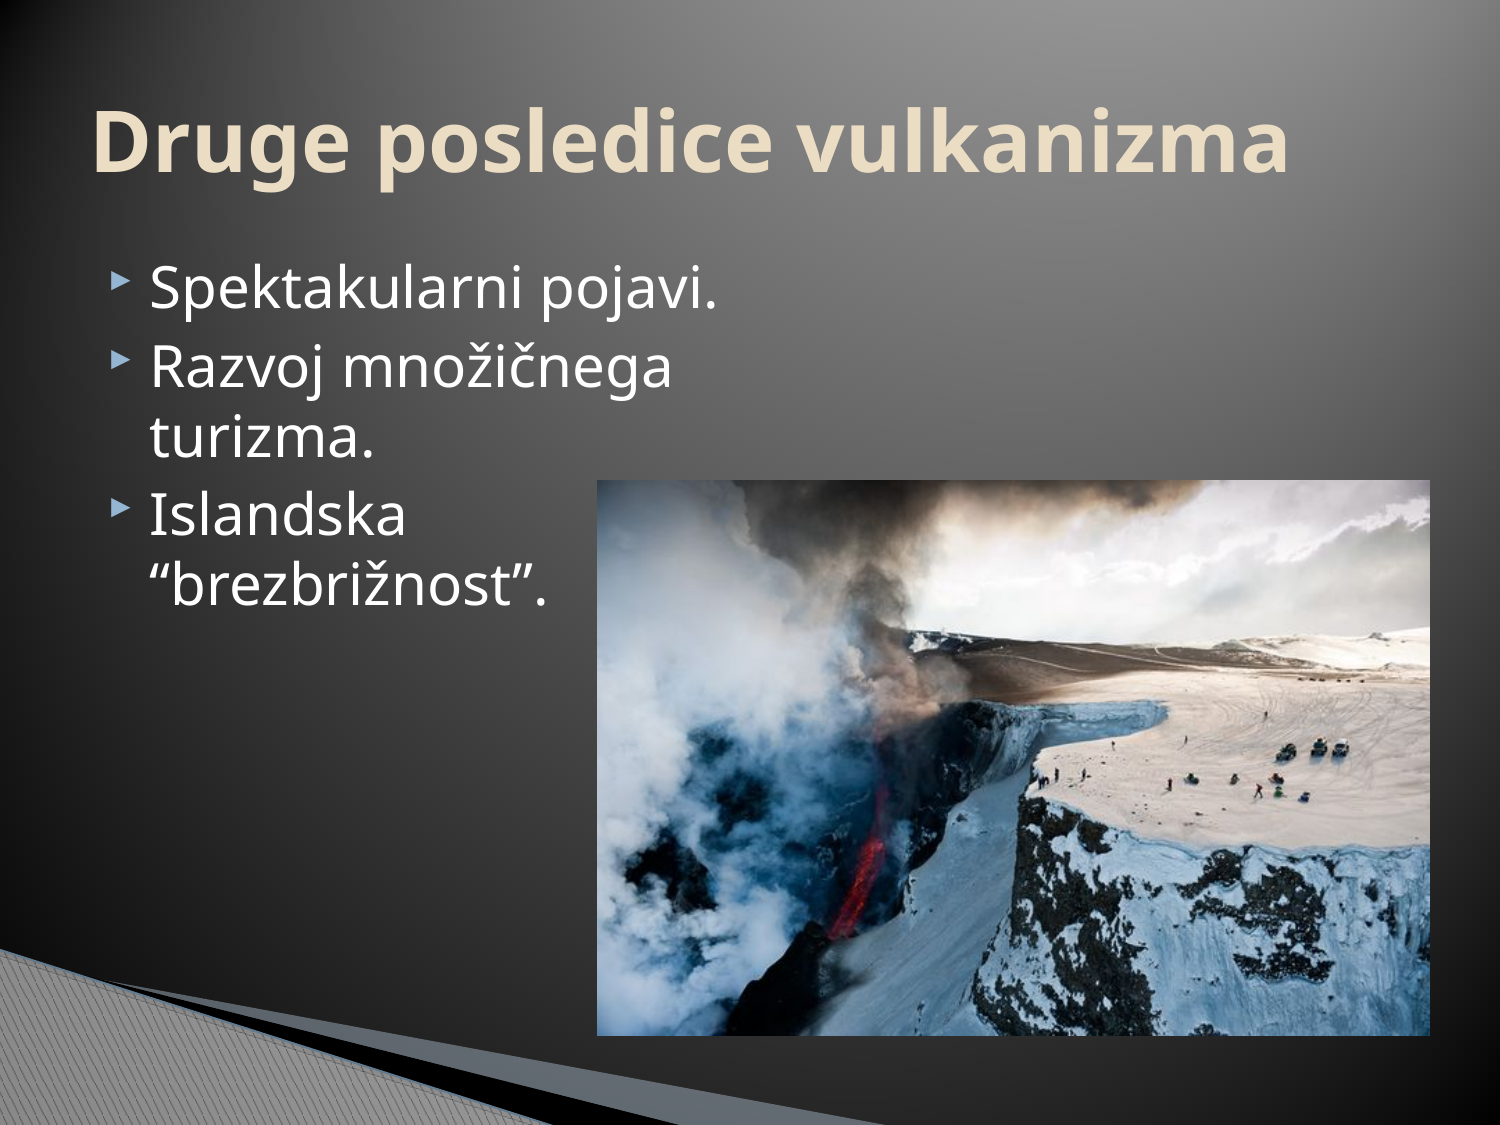

Druge posledice vulkanizma
# Spektakularni pojavi.
Razvoj množičnega turizma.
Islandska “brezbrižnost”.